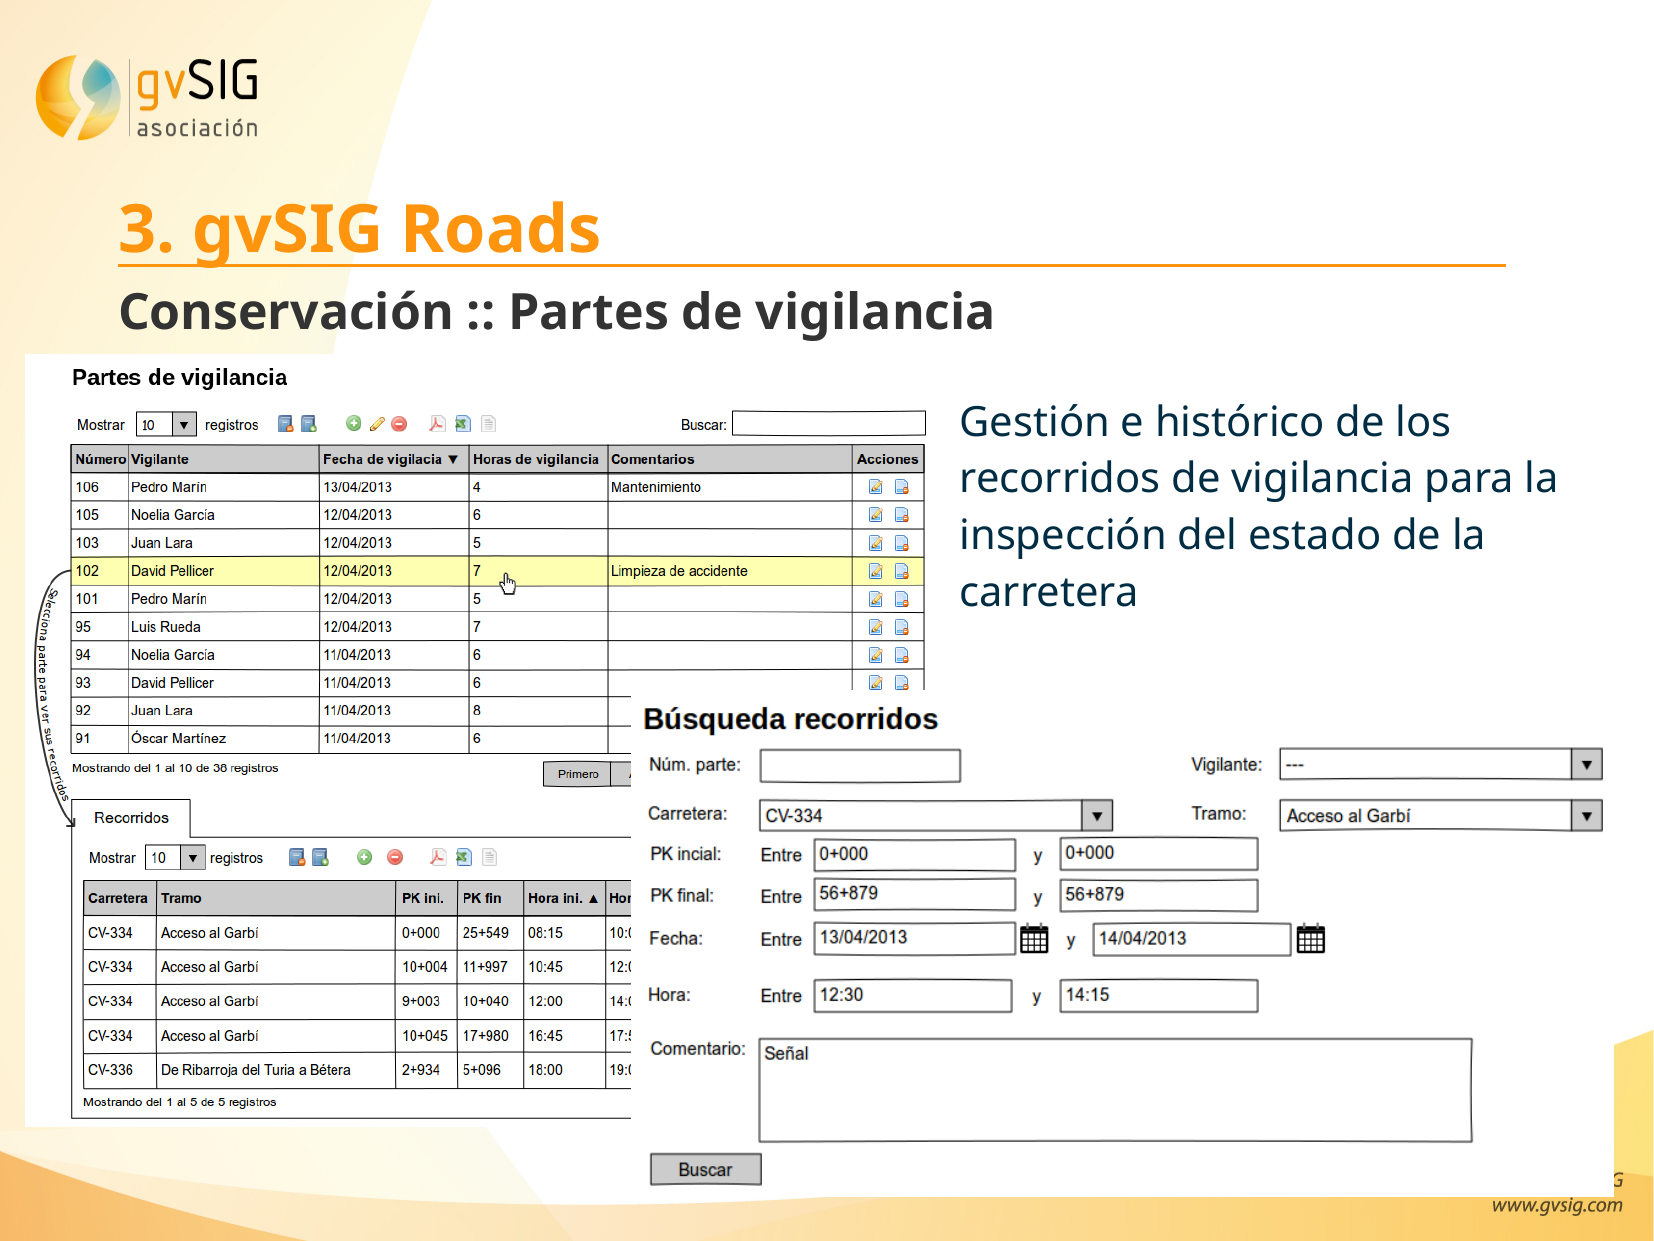

3. gvSIG Roads
# Conservación :: Partes de vigilancia
Gestión e histórico de los recorridos de vigilancia para la inspección del estado de la carretera